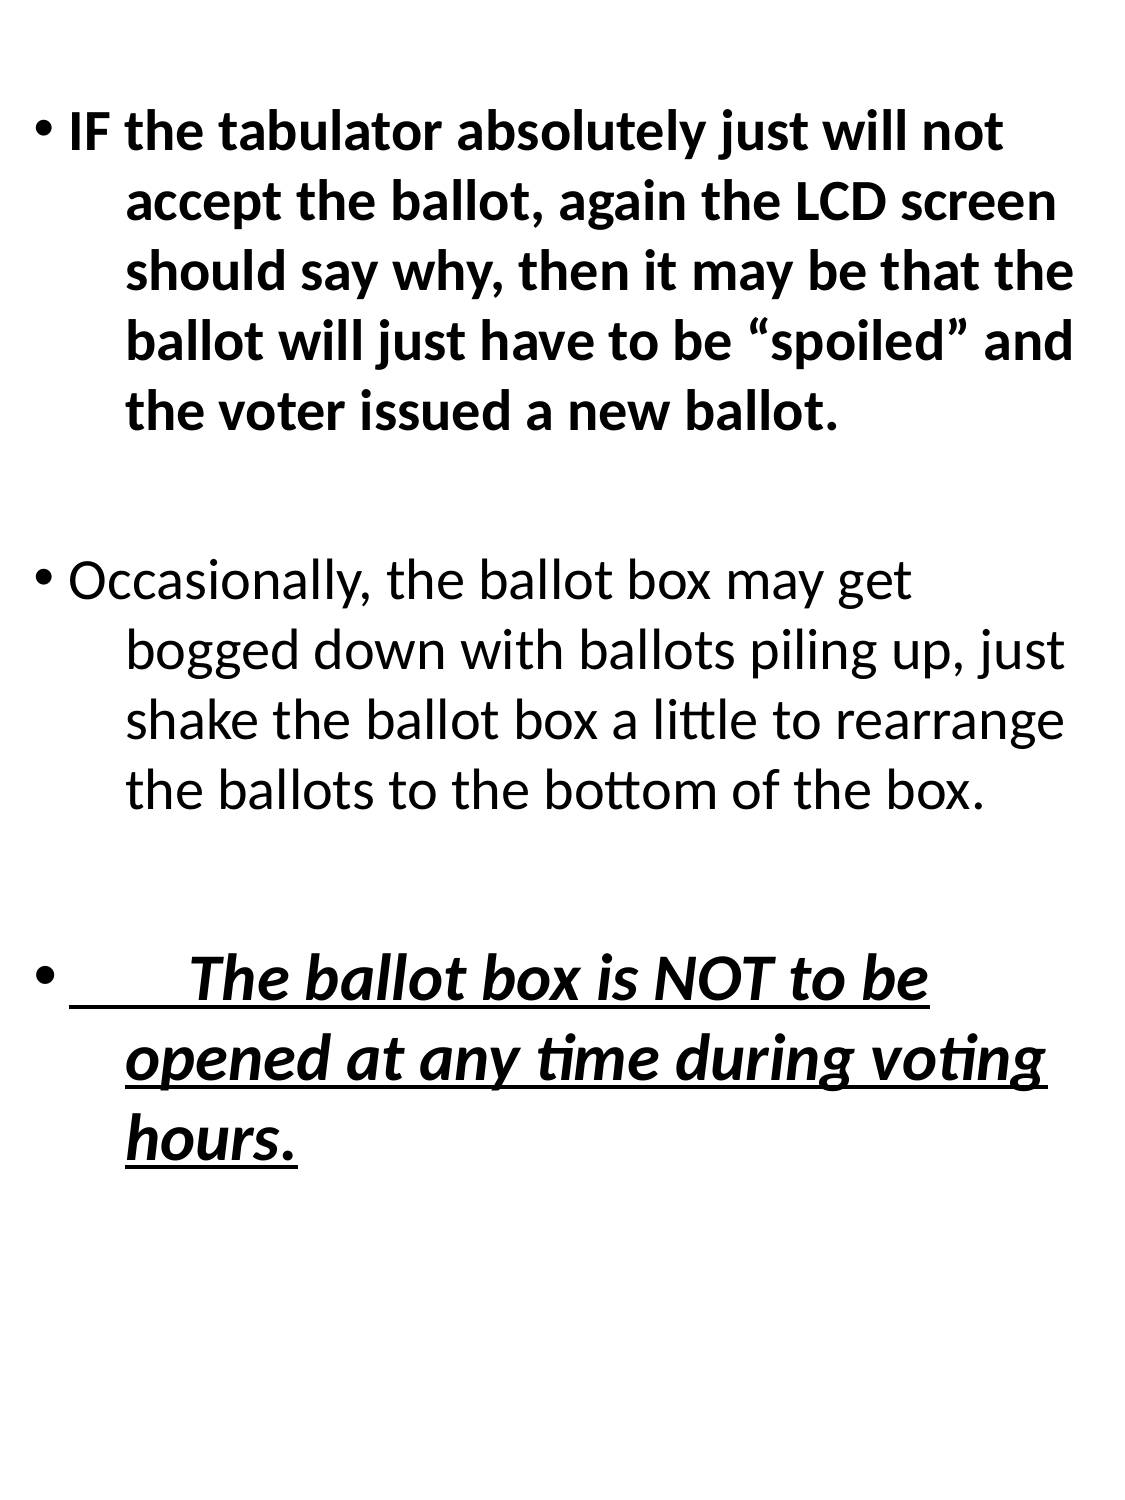

IF the tabulator absolutely just will not accept the ballot, again the LCD screen should say why, then it may be that the ballot will just have to be “spoiled” and the voter issued a new ballot.
Occasionally, the ballot box may get bogged down with ballots piling up, just shake the ballot box a little to rearrange the ballots to the bottom of the box.
 The ballot box is NOT to be opened at any time during voting hours.